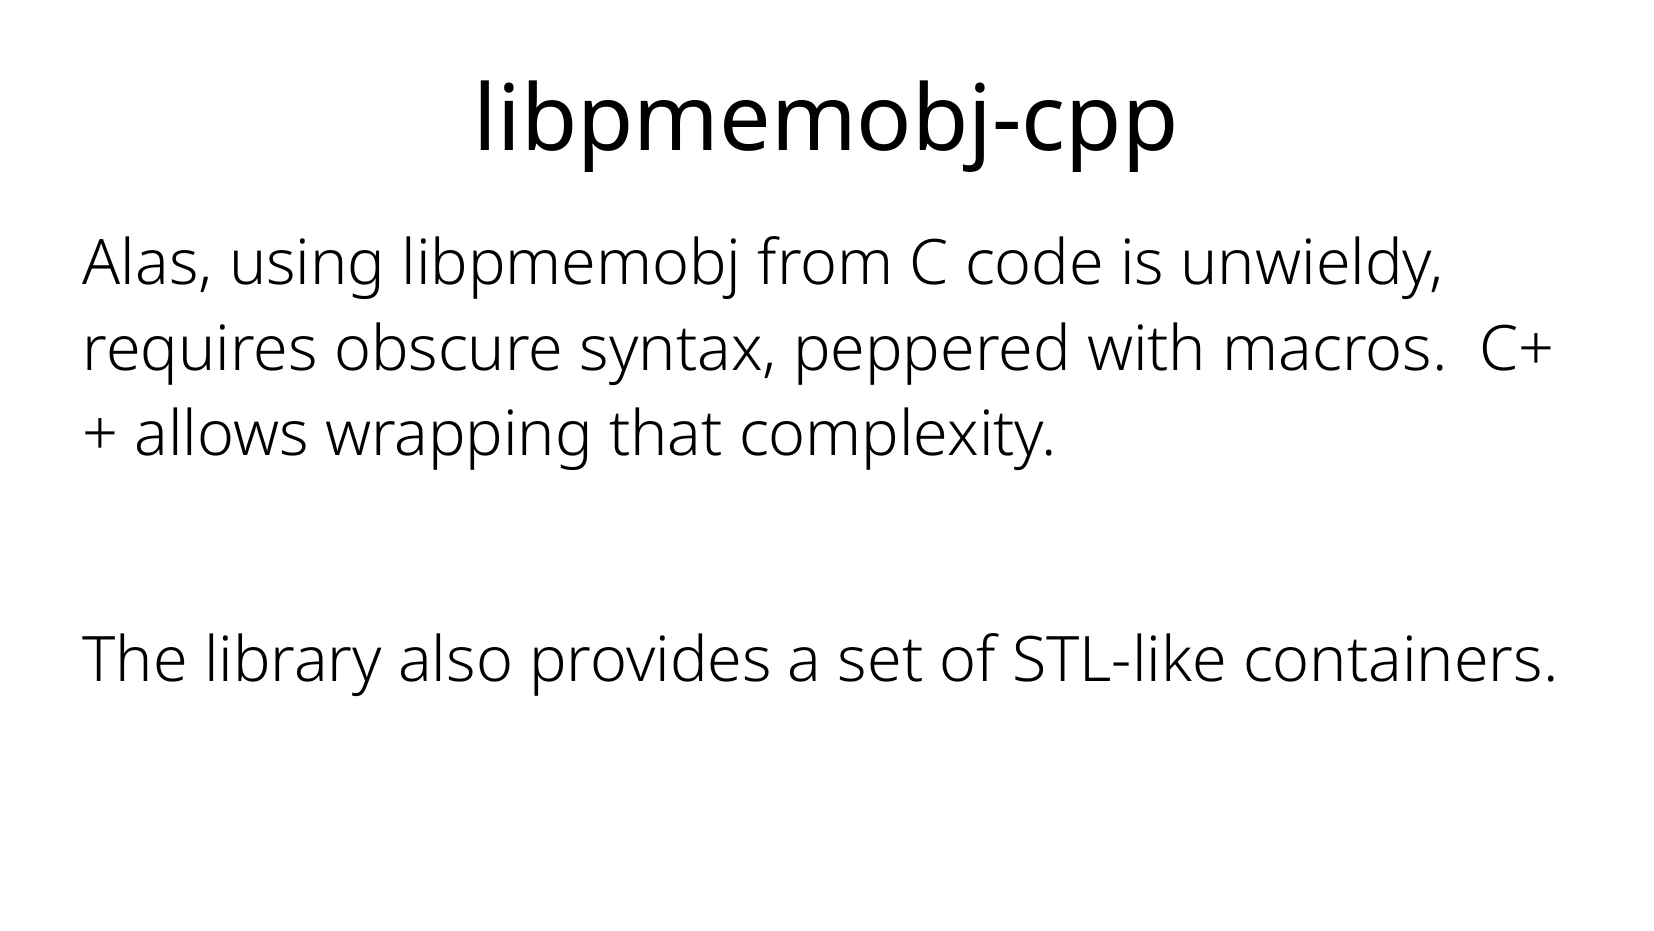

# libpmemobj-cpp
Alas, using libpmemobj from C code is unwieldy, requires obscure syntax, peppered with macros. C++ allows wrapping that complexity.
The library also provides a set of STL-like containers.